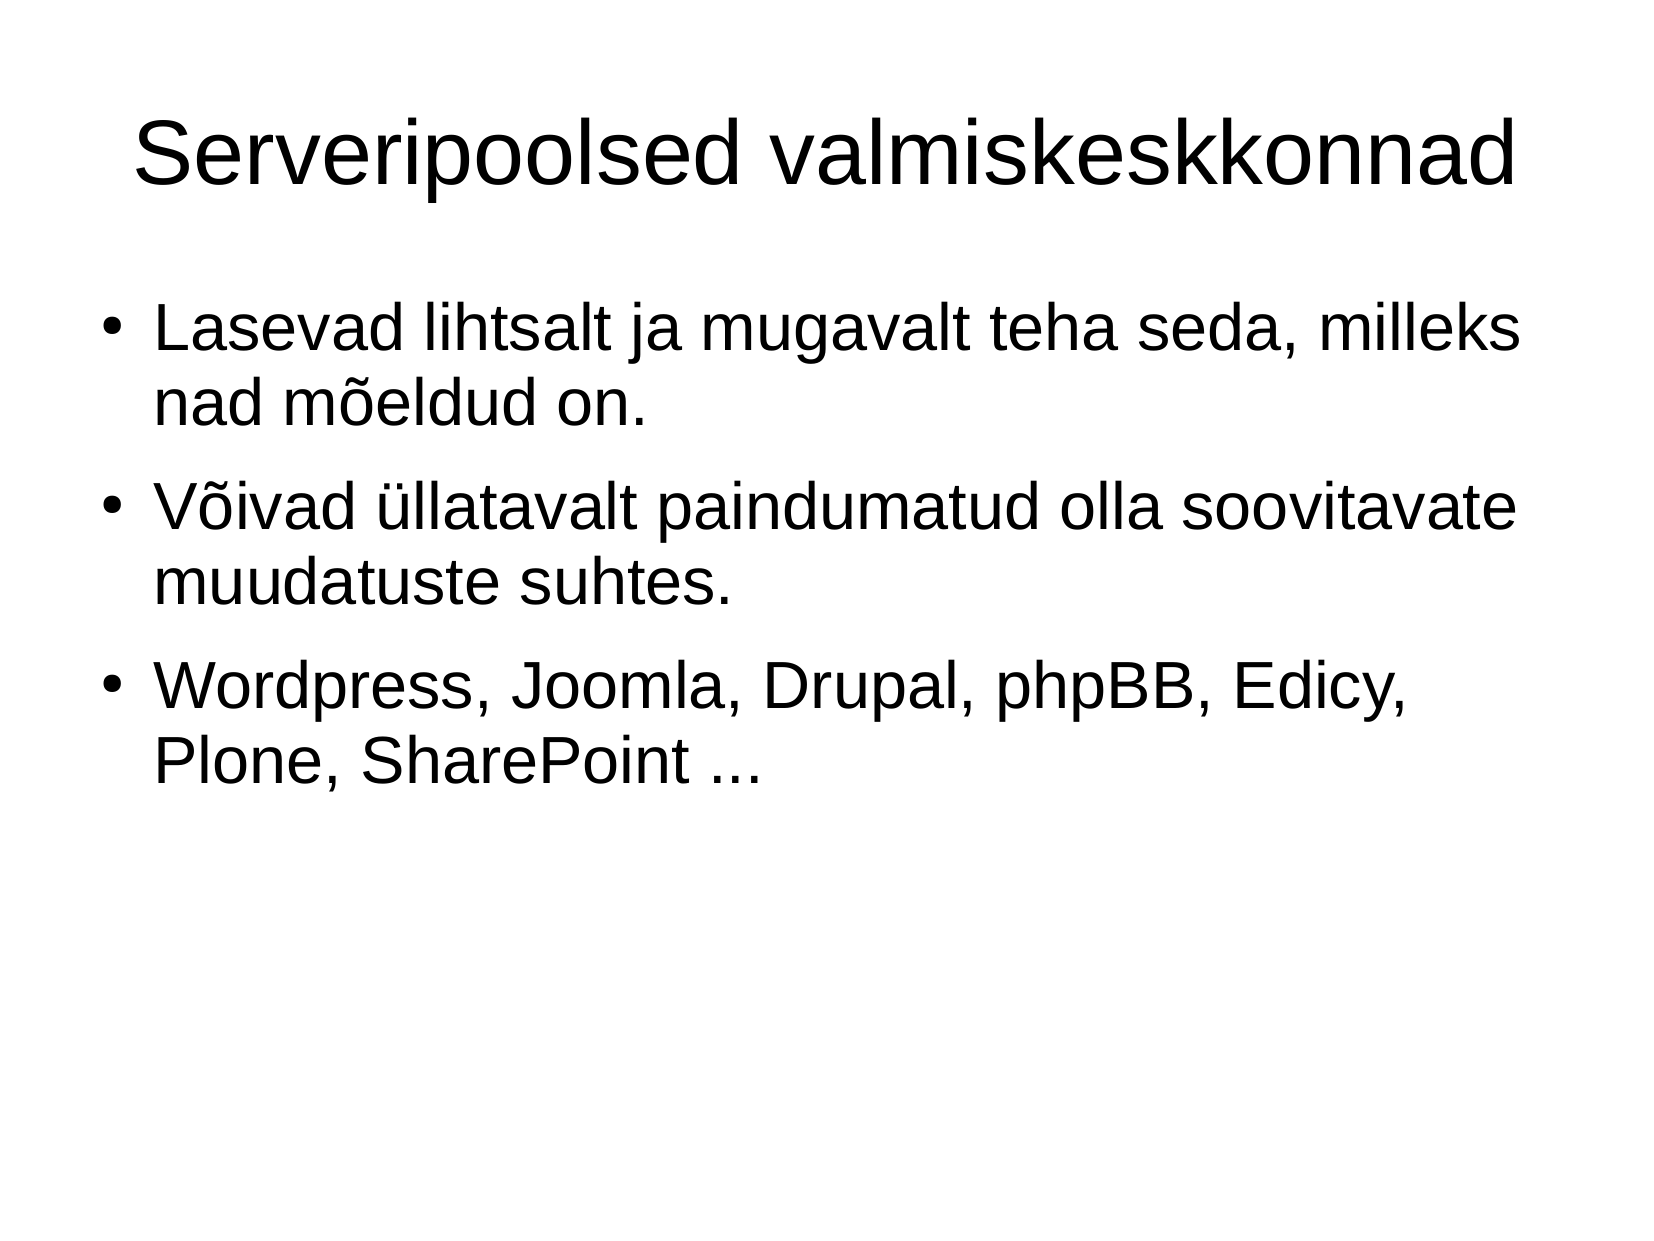

# Serveripoolsed valmiskeskkonnad
Lasevad lihtsalt ja mugavalt teha seda, milleks nad mõeldud on.
Võivad üllatavalt paindumatud olla soovitavate muudatuste suhtes.
Wordpress, Joomla, Drupal, phpBB, Edicy, Plone, SharePoint ...